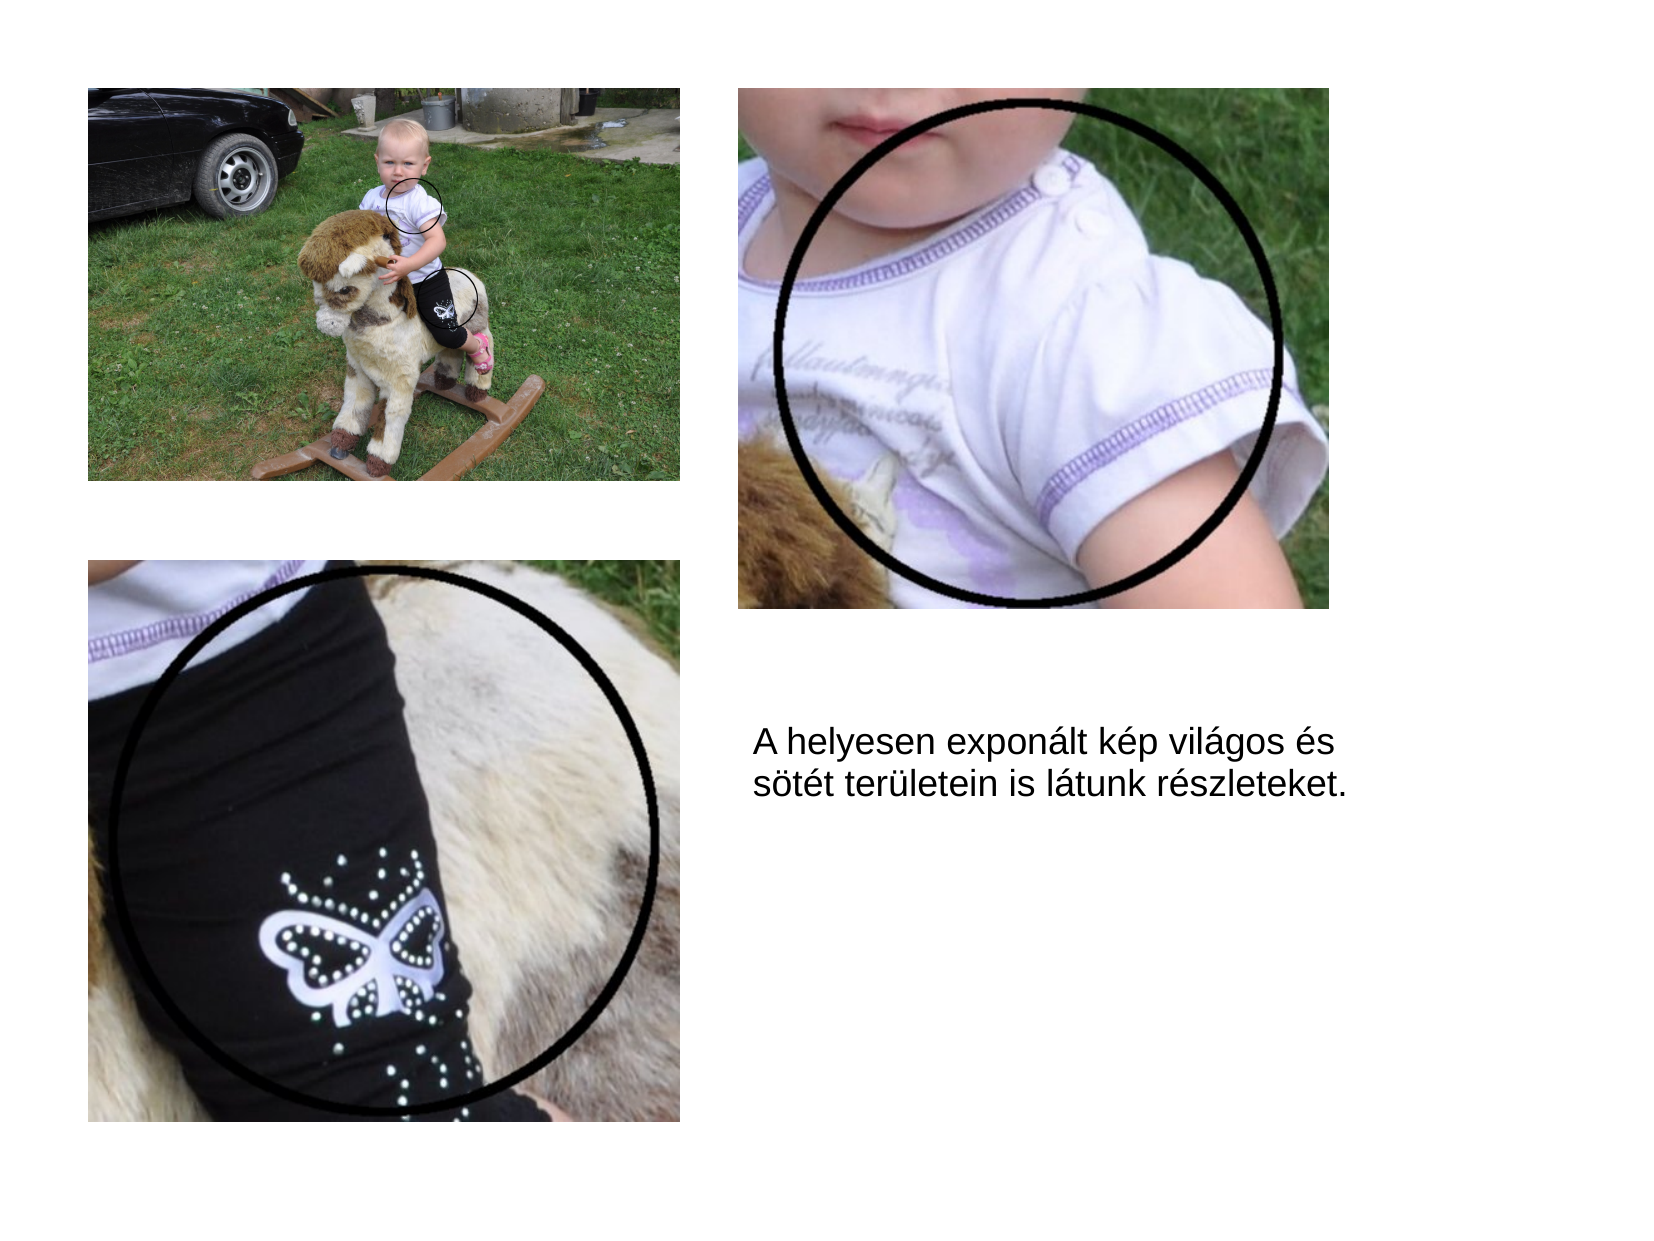

A helyesen exponált kép világos és
sötét területein is látunk részleteket.